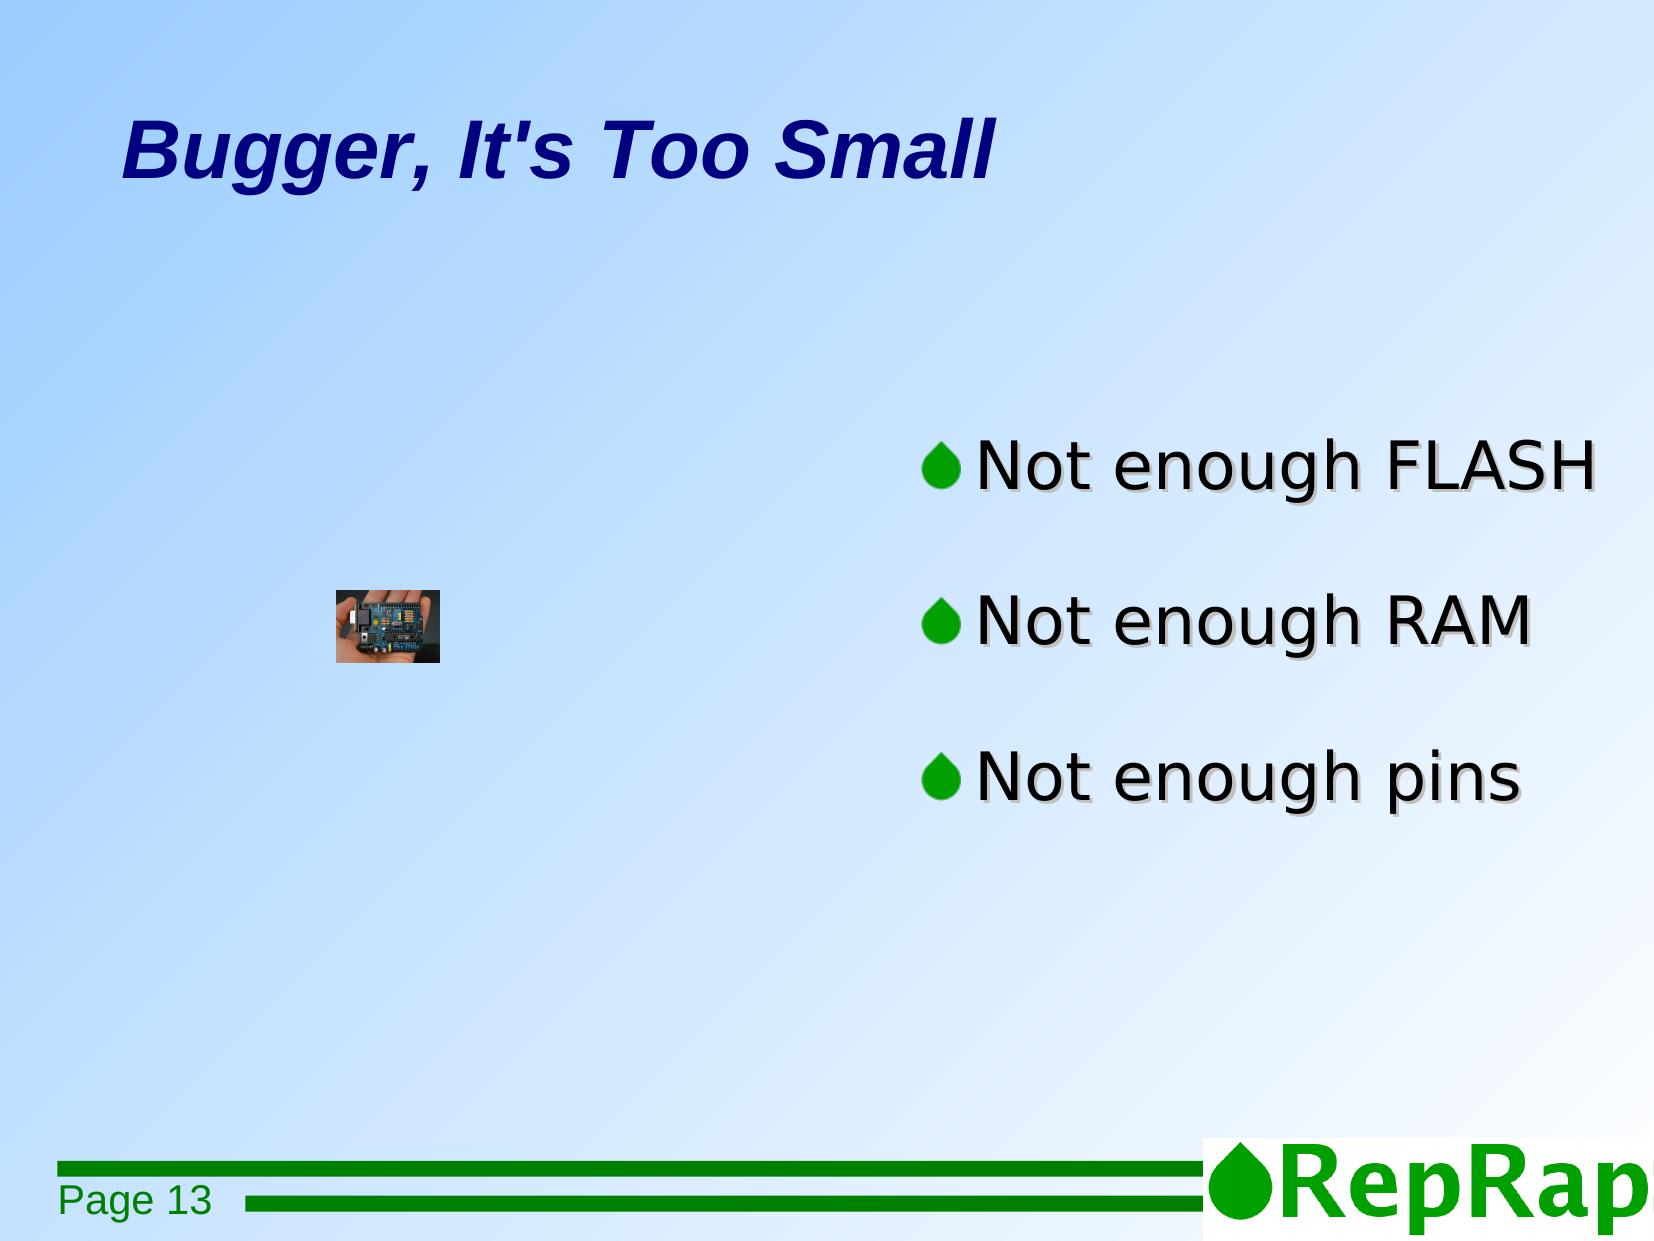

# Bugger, It's Too Small
Not enough FLASH
Not enough RAM
Not enough pins